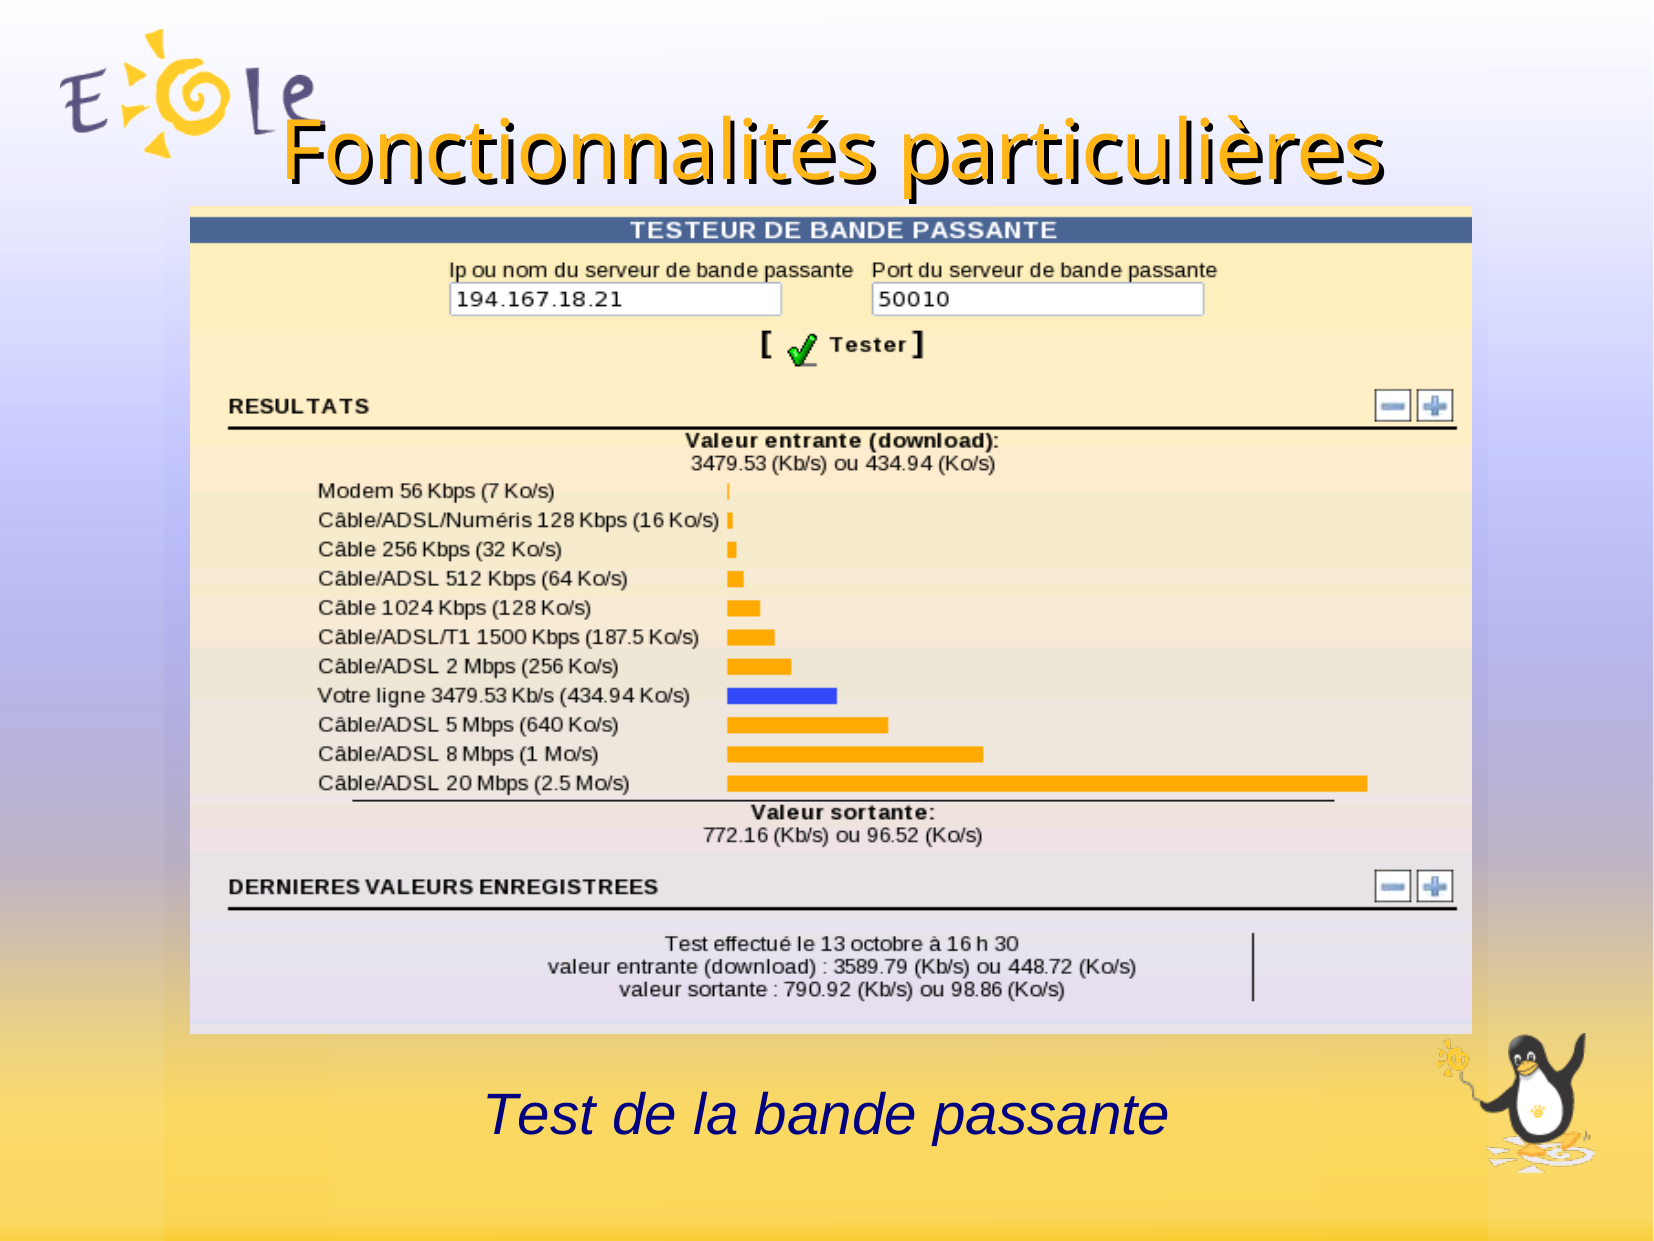

# Fonctionnalités particulières
Test de la bande passante